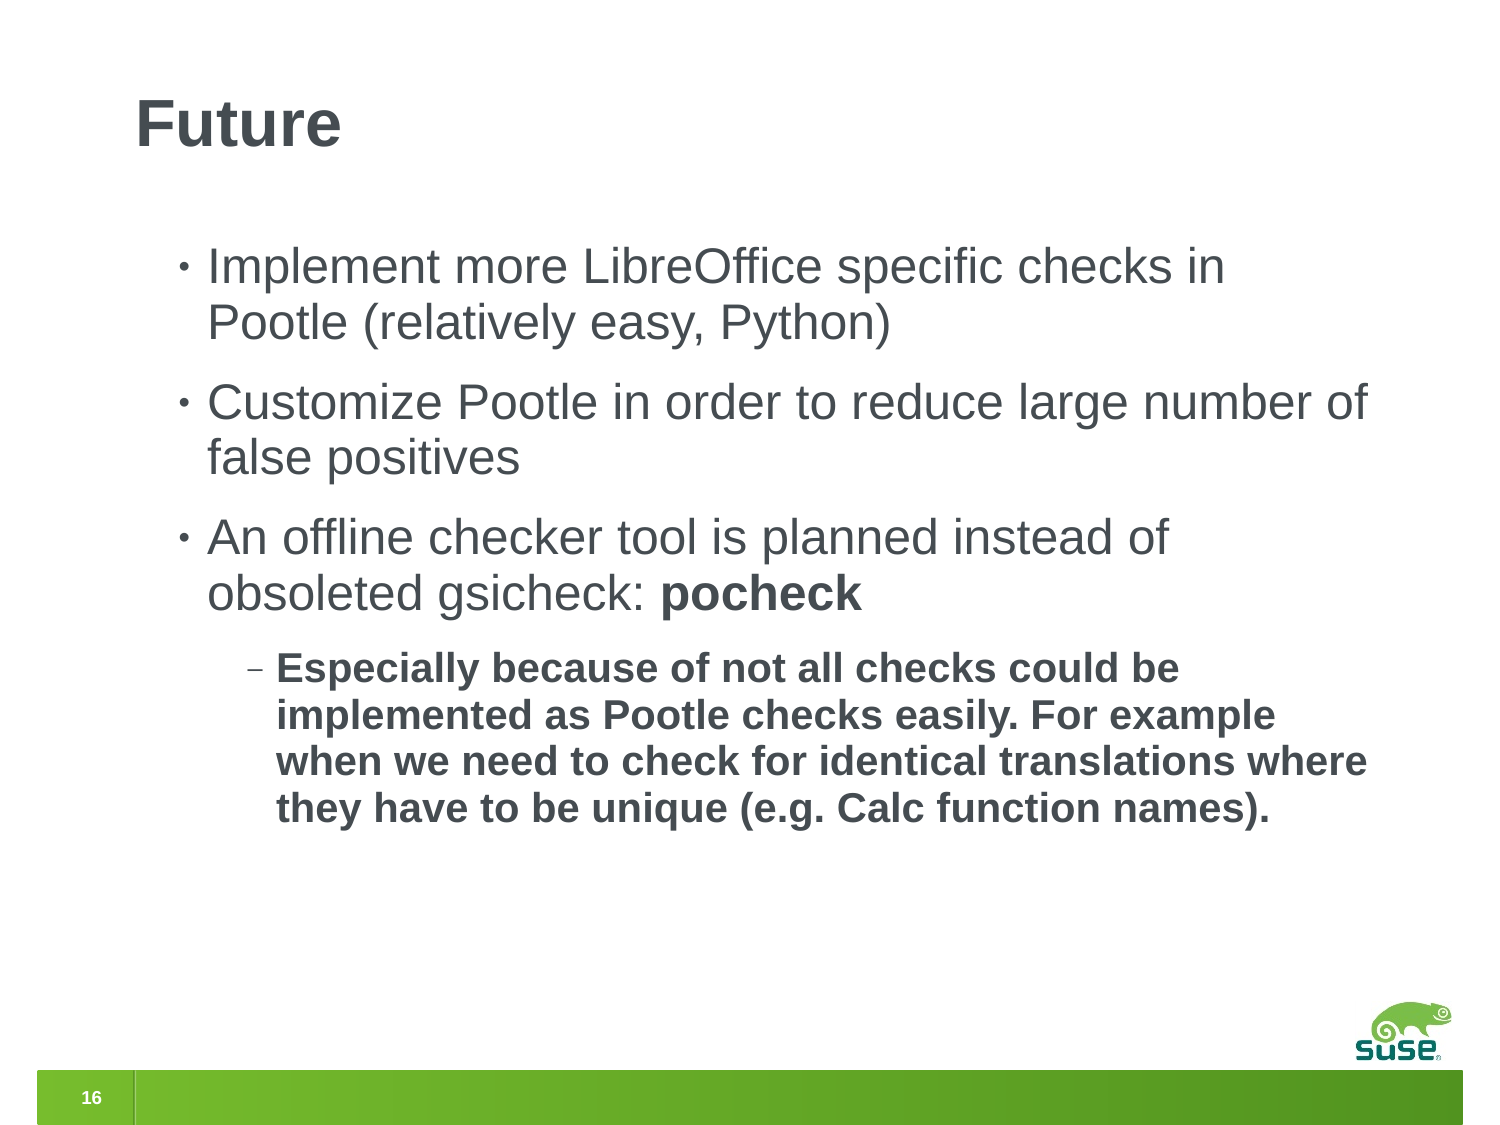

# Future
Implement more LibreOffice specific checks in Pootle (relatively easy, Python)
Customize Pootle in order to reduce large number of false positives
An offline checker tool is planned instead of obsoleted gsicheck: pocheck
Especially because of not all checks could be implemented as Pootle checks easily. For example when we need to check for identical translations where they have to be unique (e.g. Calc function names).